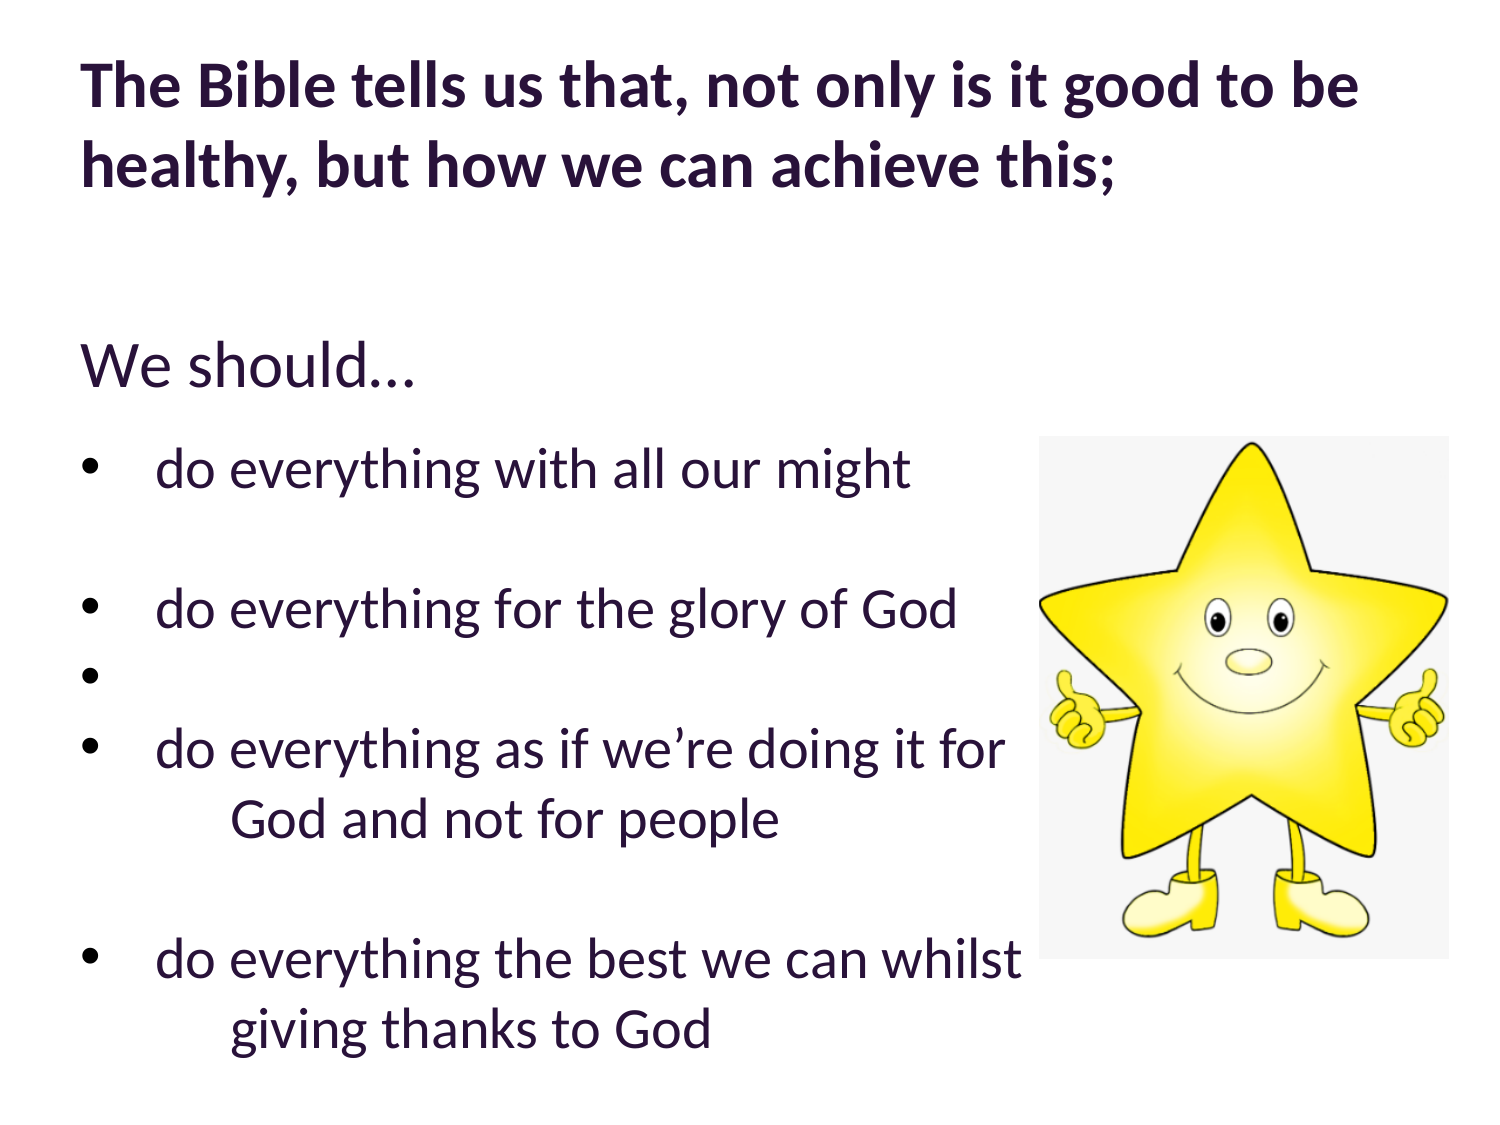

The Bible tells us that, not only is it good to be healthy, but how we can achieve this;
We should…
do everything with all our might
do everything for the glory of God
do everything as if we’re doing it for God and not for people
do everything the best we can whilst giving thanks to God